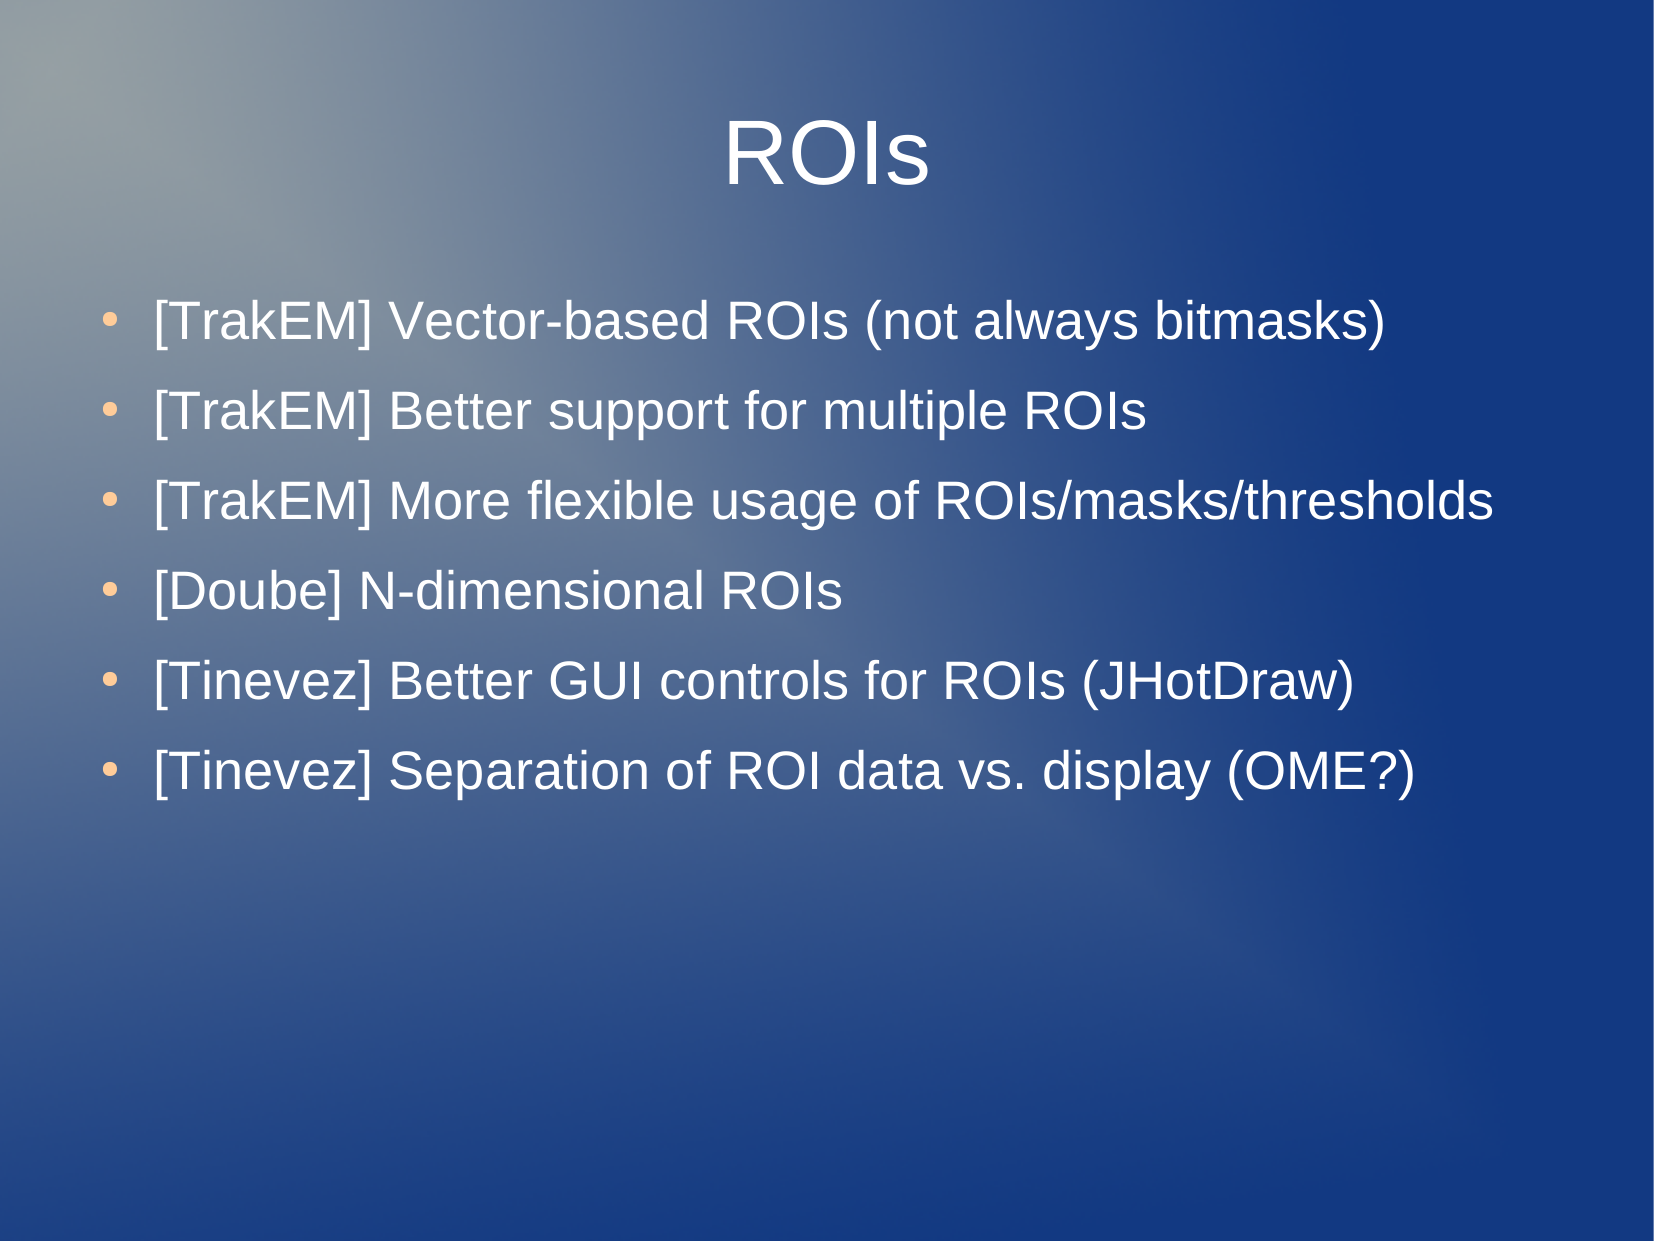

# ROIs
[TrakEM] Vector-based ROIs (not always bitmasks)
[TrakEM] Better support for multiple ROIs
[TrakEM] More flexible usage of ROIs/masks/thresholds
[Doube] N-dimensional ROIs
[Tinevez] Better GUI controls for ROIs (JHotDraw)
[Tinevez] Separation of ROI data vs. display (OME?)